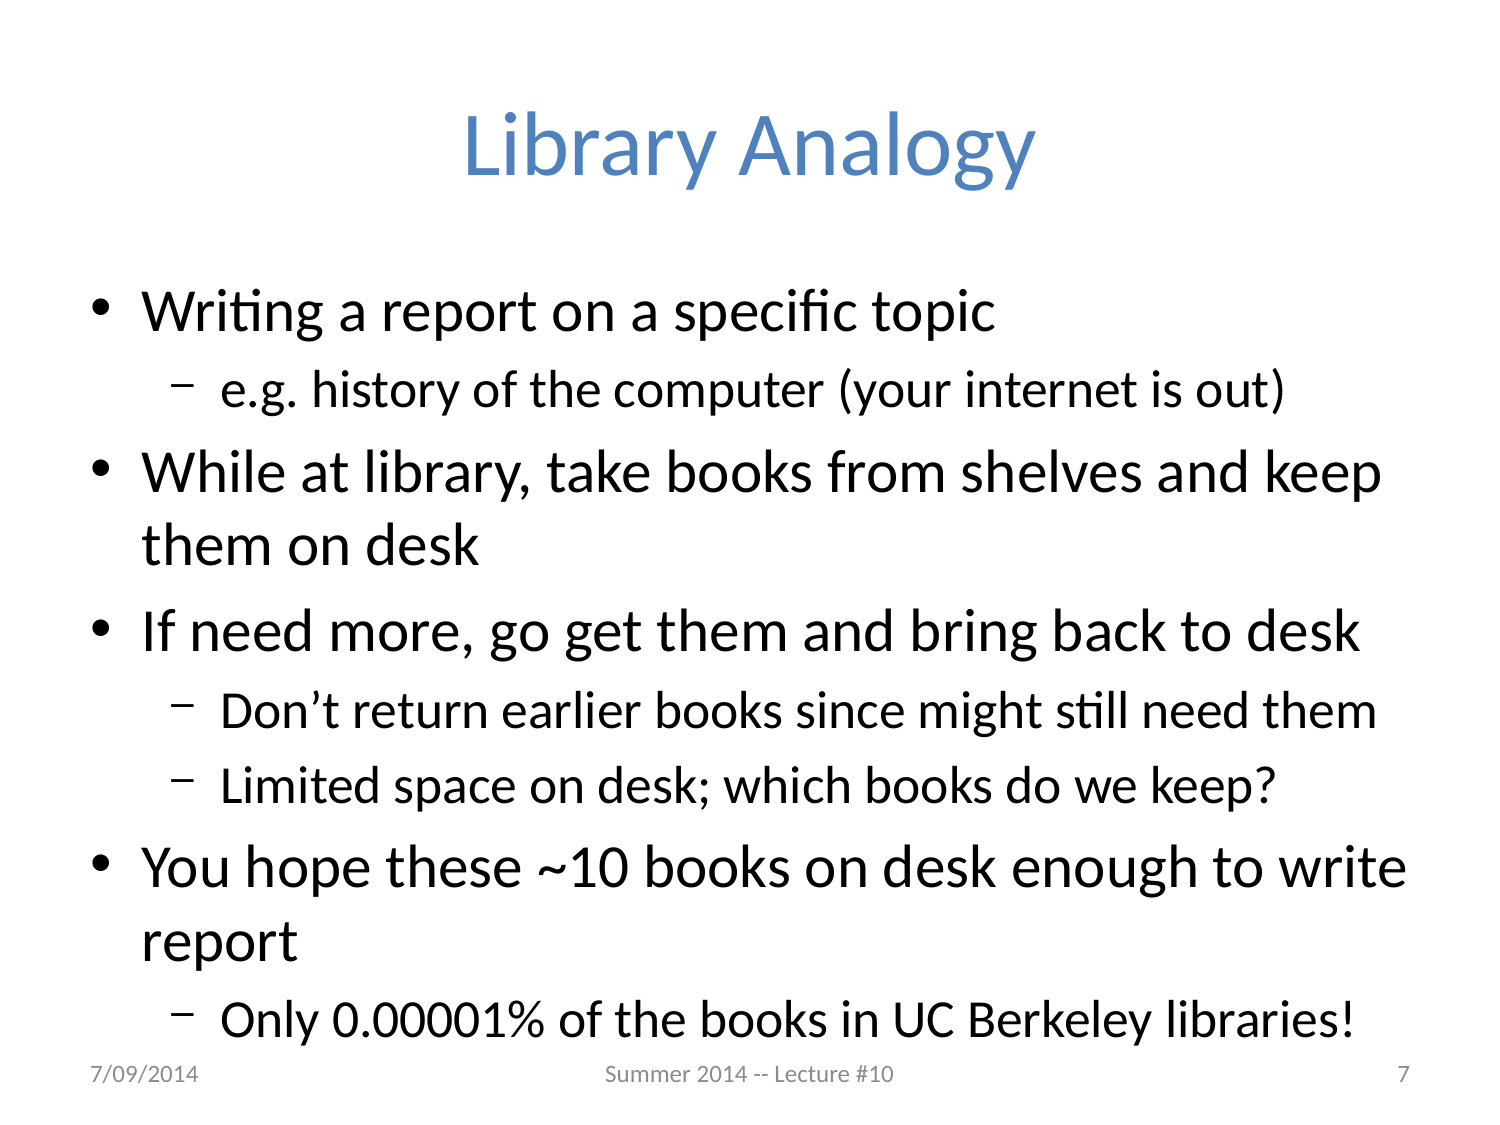

# Library Analogy
Writing a report on a specific topic
e.g. history of the computer (your internet is out)
While at library, take books from shelves and keep them on desk
If need more, go get them and bring back to desk
Don’t return earlier books since might still need them
Limited space on desk; which books do we keep?
You hope these ~10 books on desk enough to write report
Only 0.00001% of the books in UC Berkeley libraries!
7/09/2014
Summer 2014 -- Lecture #10